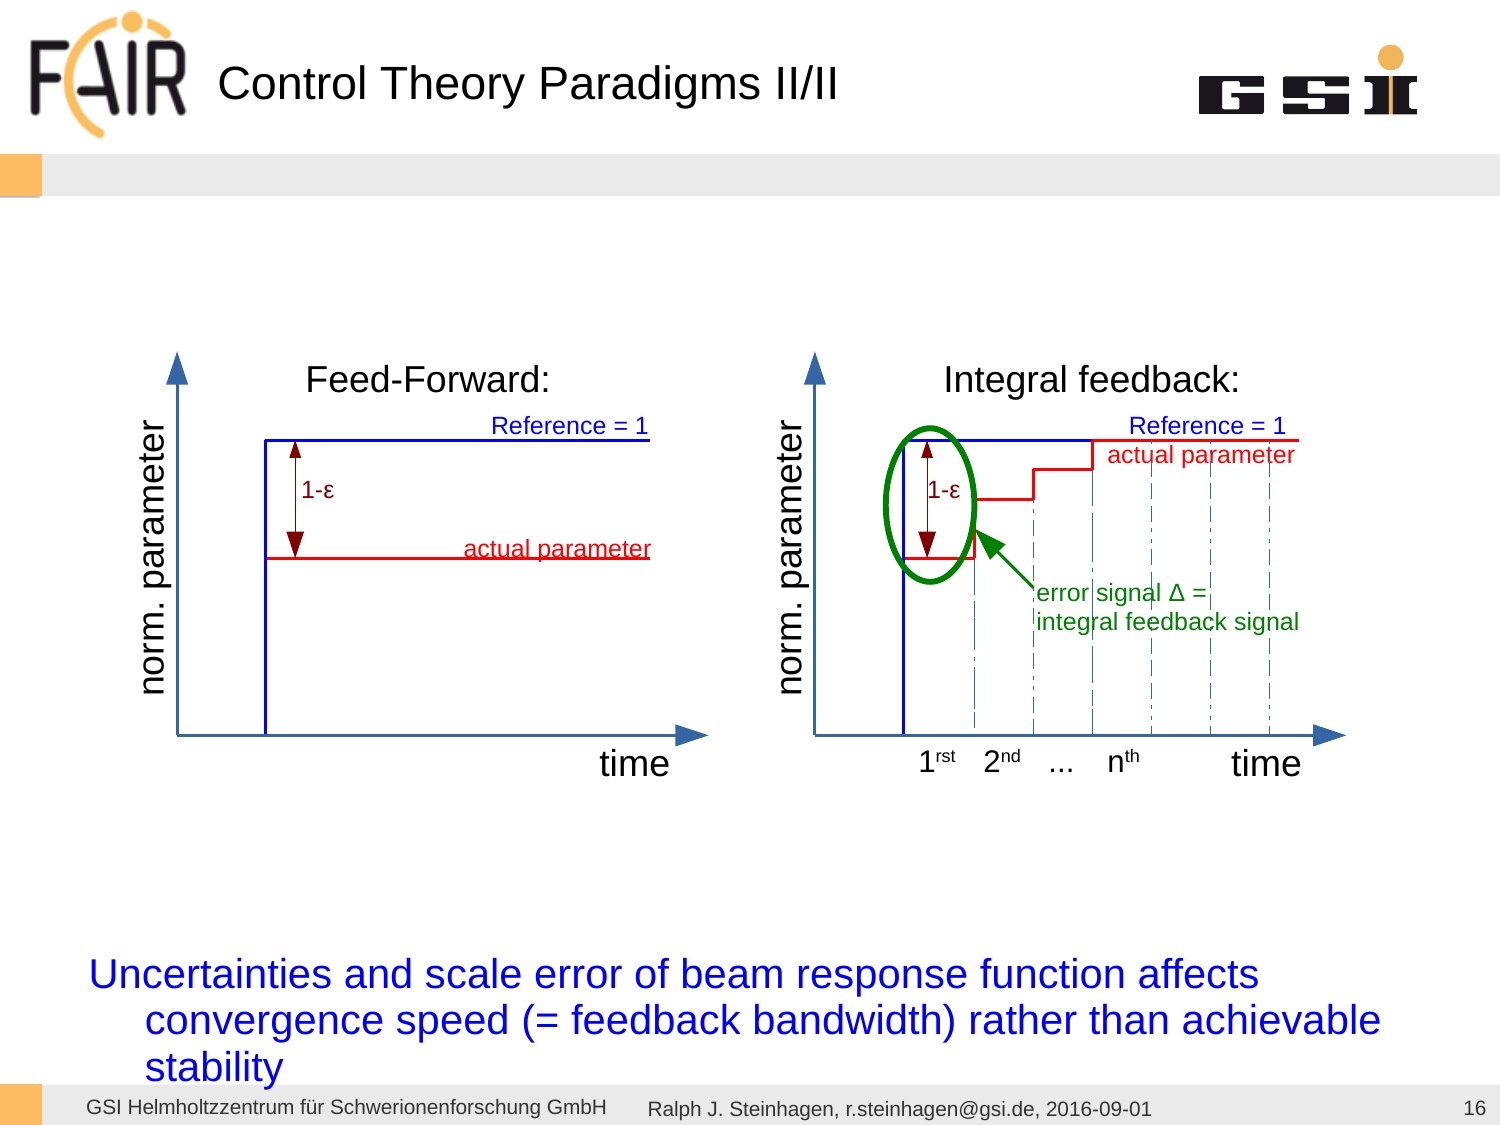

# Control Theory Paradigms II/II
norm. parameter
time
Feed-Forward:
Reference = 1
1-ε
actual parameter
norm. parameter
time
Integral feedback:
Reference = 1
actual parameter
1-ε
error signal Δ =
integral feedback signal
1rst
2nd
nth
...
Uncertainties and scale error of beam response function affects convergence speed (= feedback bandwidth) rather than achievable stability